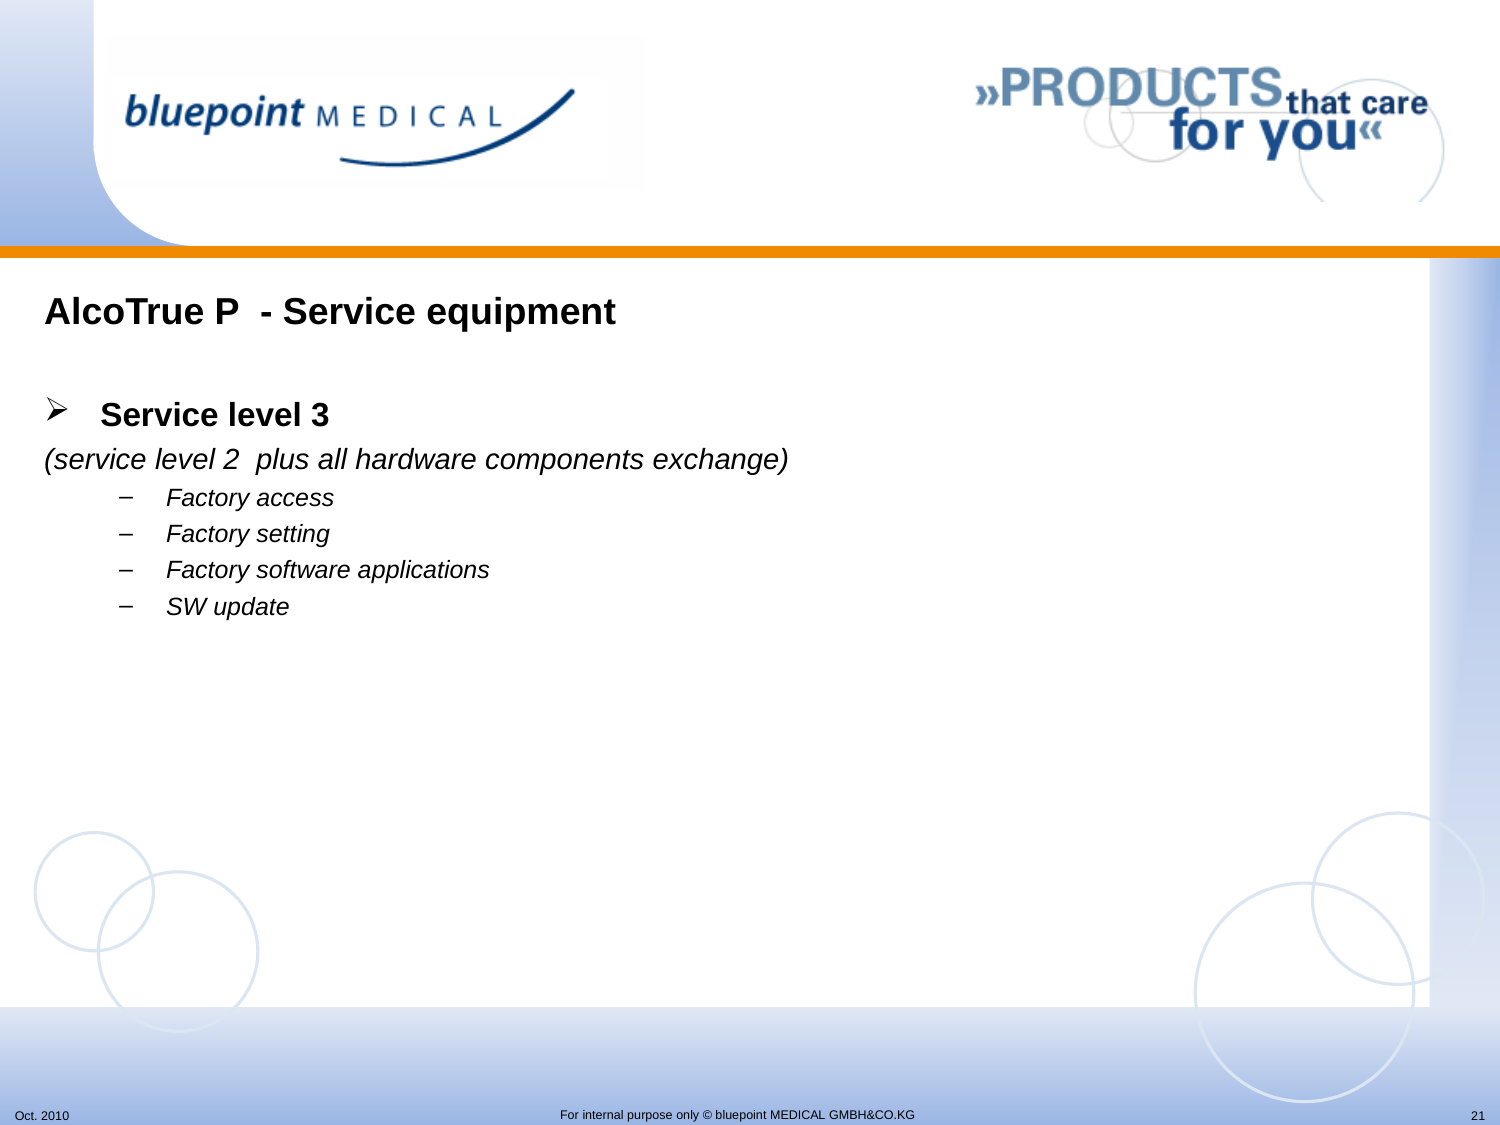

# AlcoTrue P - Service equipment
Service level 3
(service level 2 plus all hardware components exchange)
Factory access
Factory setting
Factory software applications
SW update